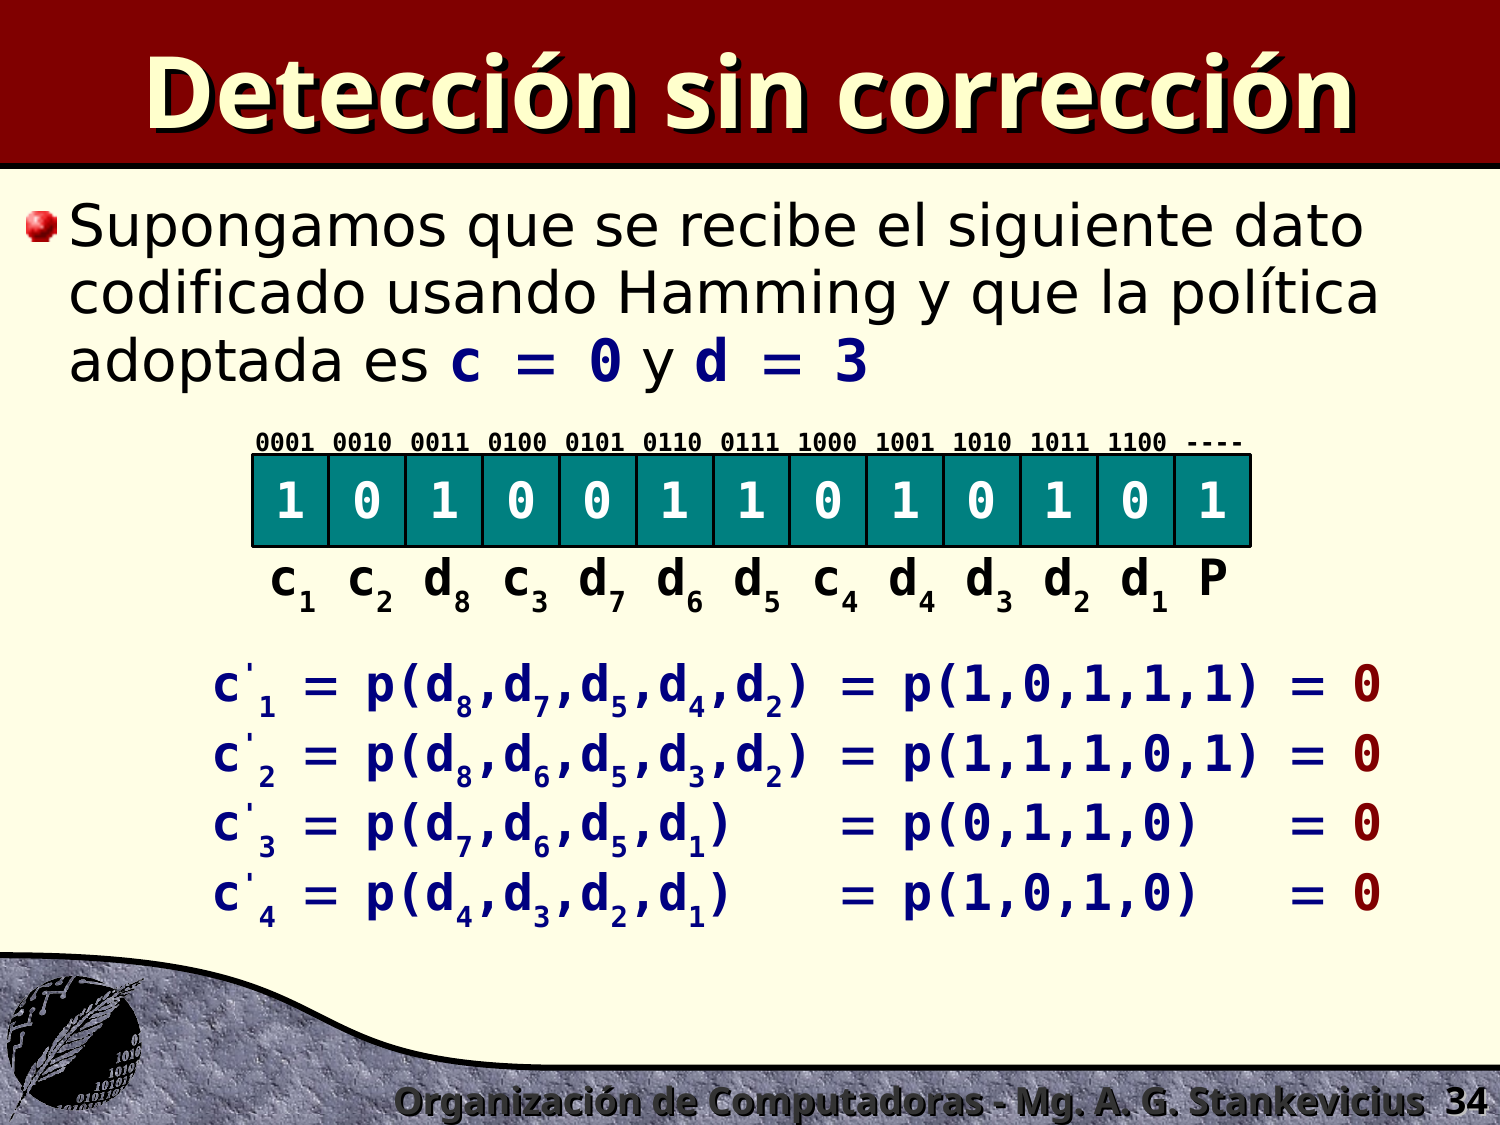

# Detección sin corrección
Supongamos que se recibe el siguiente dato codificado usando Hamming y que la política adoptada es c = 0 y d = 3
0001 0010 0011 0100 0101 0110 0111 1000 1001 1010 1011 1100 ----
1
0
1
0
0
1
1
0
1
0
1
0
1
c1 c2 d8 c3 d7 d6 d5 c4 d4 d3 d2 d1 P
c'1 = p(d8,d7,d5,d4,d2) = p(1,0,1,1,1) = 0
c'2 = p(d8,d6,d5,d3,d2) = p(1,1,1,0,1) = 0
c'3 = p(d7,d6,d5,d1) = p(0,1,1,0) = 0
c'4 = p(d4,d3,d2,d1) = p(1,0,1,0) = 0
34